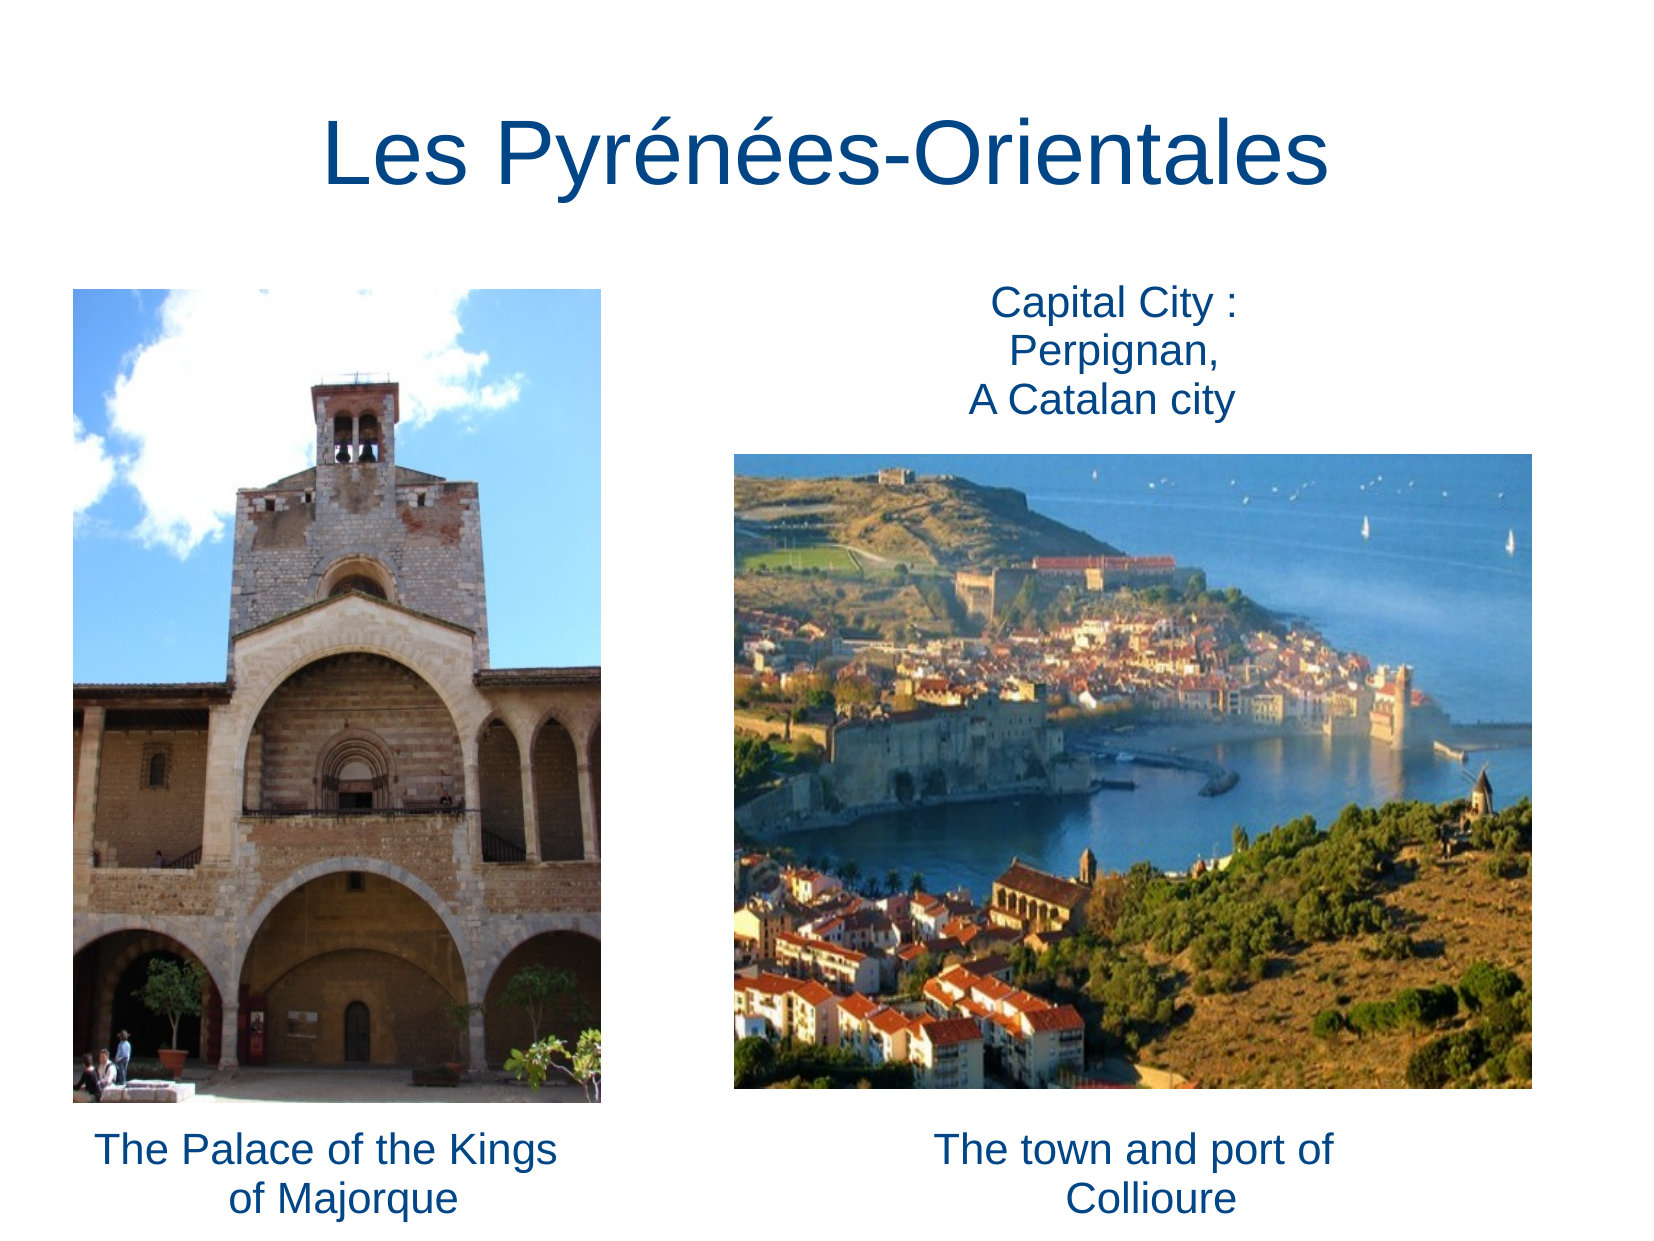

# Les Pyrénées-Orientales
Capital City :
Perpignan,
A Catalan city
The Palace of the Kings of Majorque
The town and port of Collioure